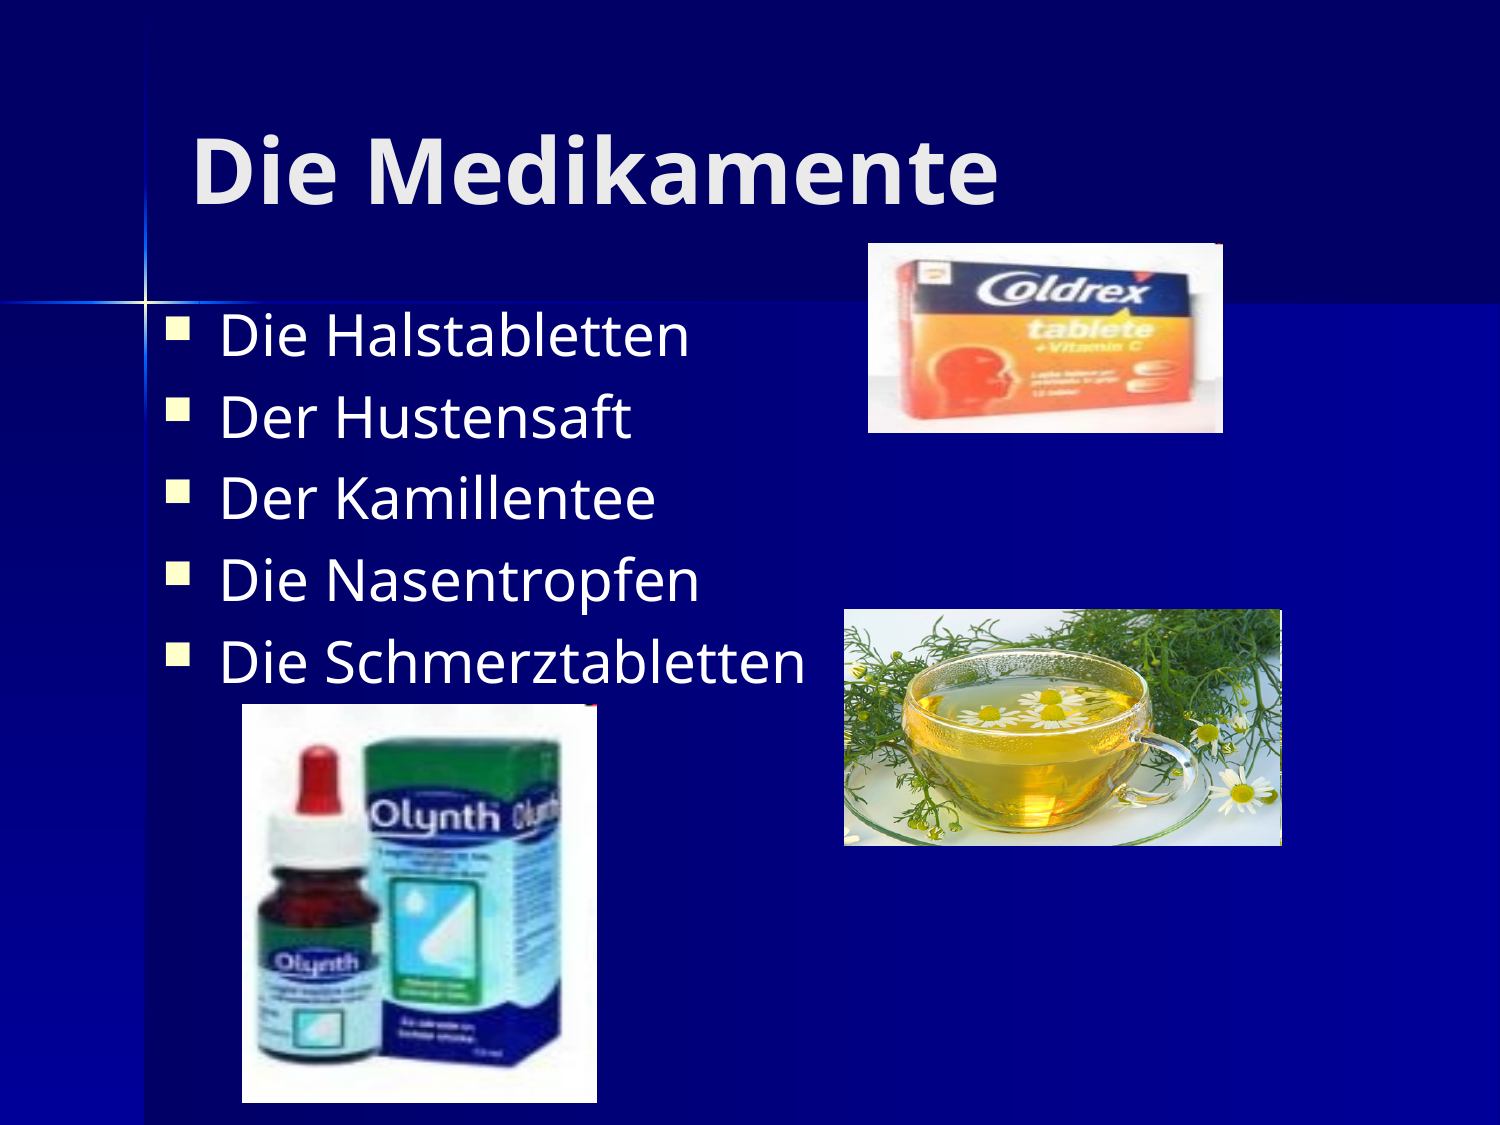

# Die Medikamente
Die Halstabletten
Der Hustensaft
Der Kamillentee
Die Nasentropfen
Die Schmerztabletten